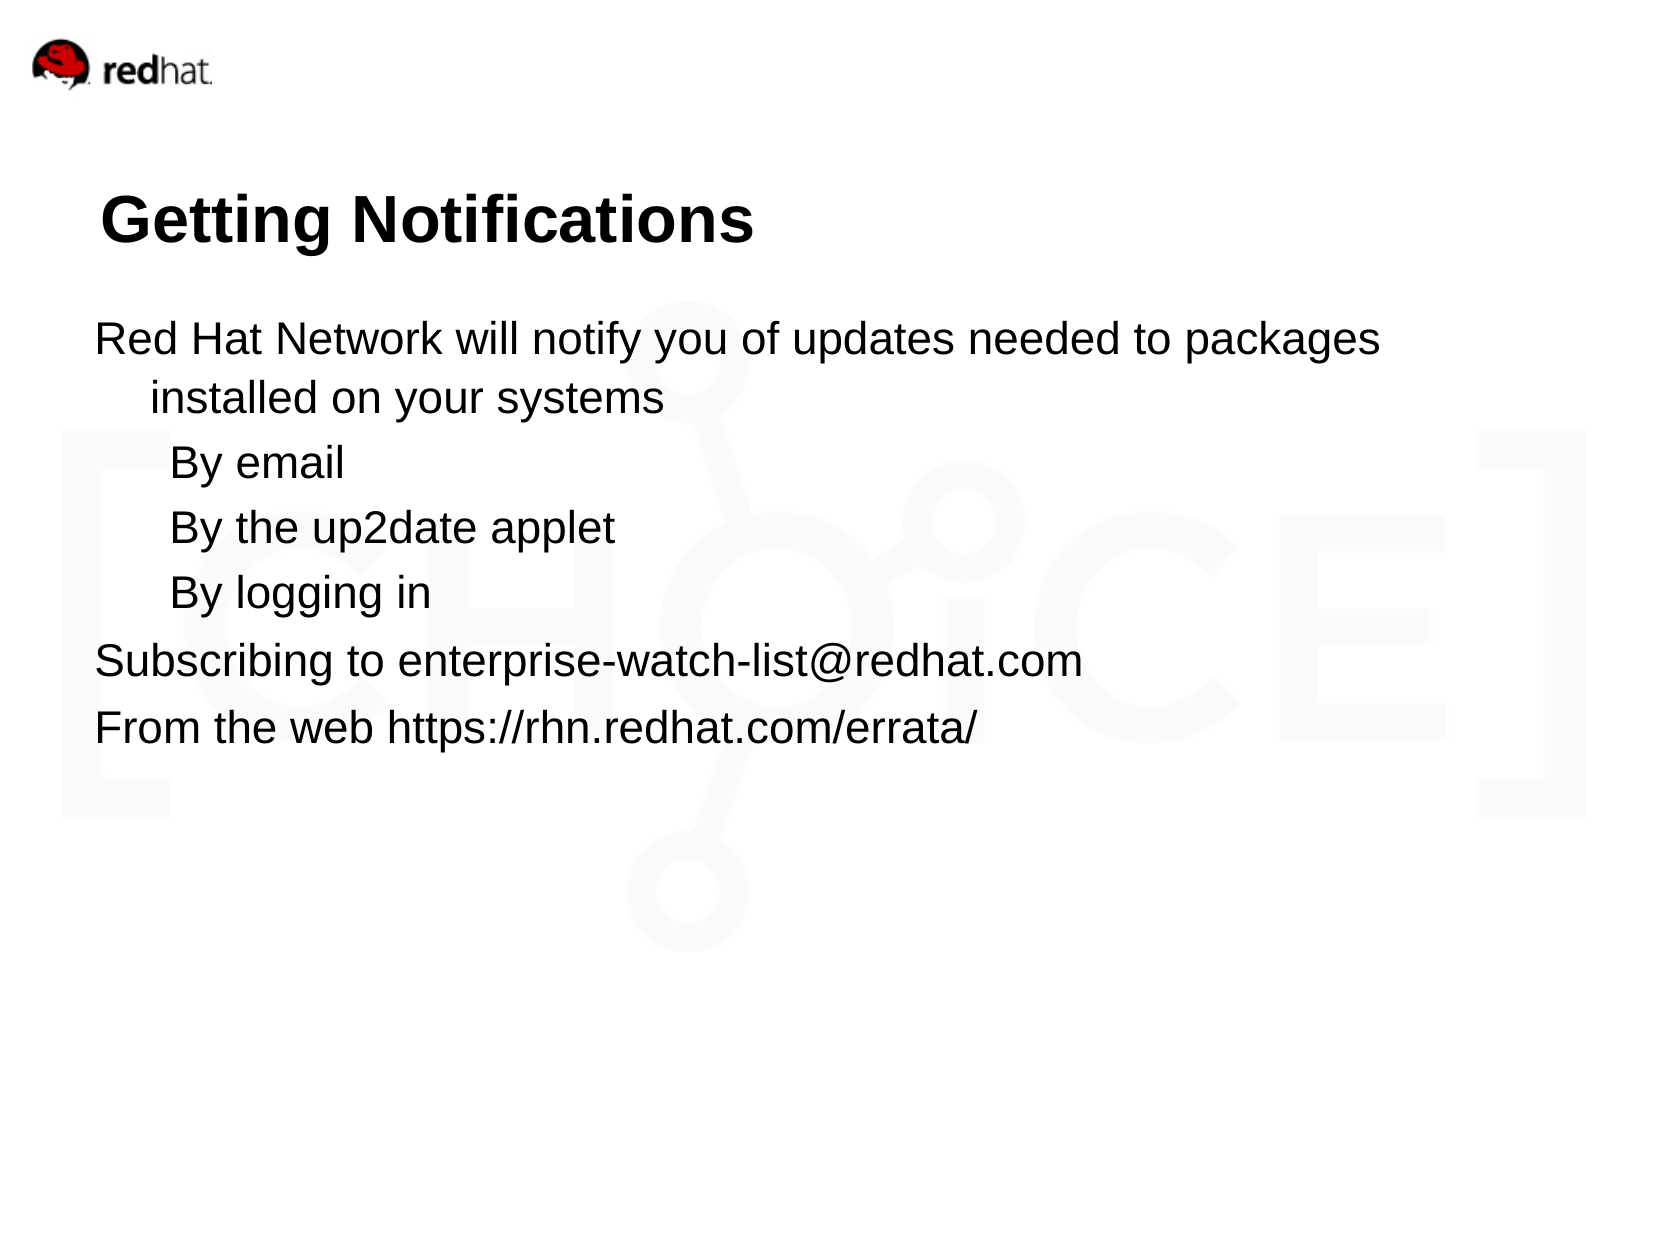

# Getting Notifications
Red Hat Network will notify you of updates needed to packages installed on your systems
By email
By the up2date applet
By logging in
Subscribing to enterprise-watch-list@redhat.com
From the web https://rhn.redhat.com/errata/